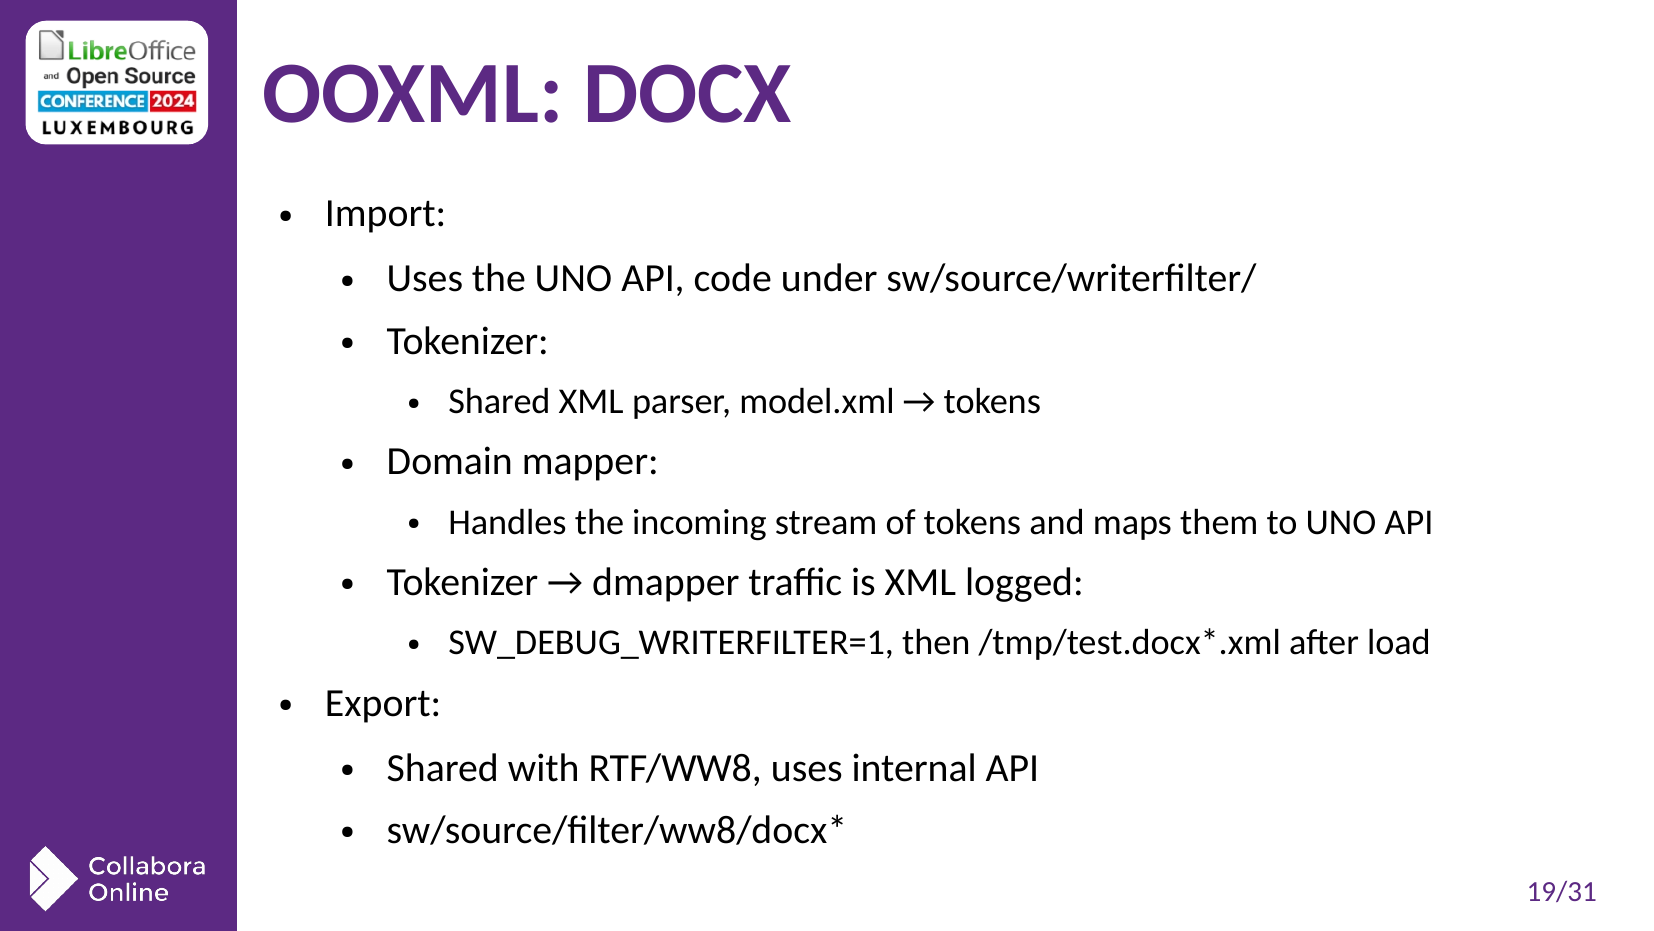

# OOXML: DOCX
Import:
Uses the UNO API, code under sw/source/writerfilter/
Tokenizer:
Shared XML parser, model.xml → tokens
Domain mapper:
Handles the incoming stream of tokens and maps them to UNO API
Tokenizer → dmapper traffic is XML logged:
SW_DEBUG_WRITERFILTER=1, then /tmp/test.docx*.xml after load
Export:
Shared with RTF/WW8, uses internal API
sw/source/filter/ww8/docx*
19